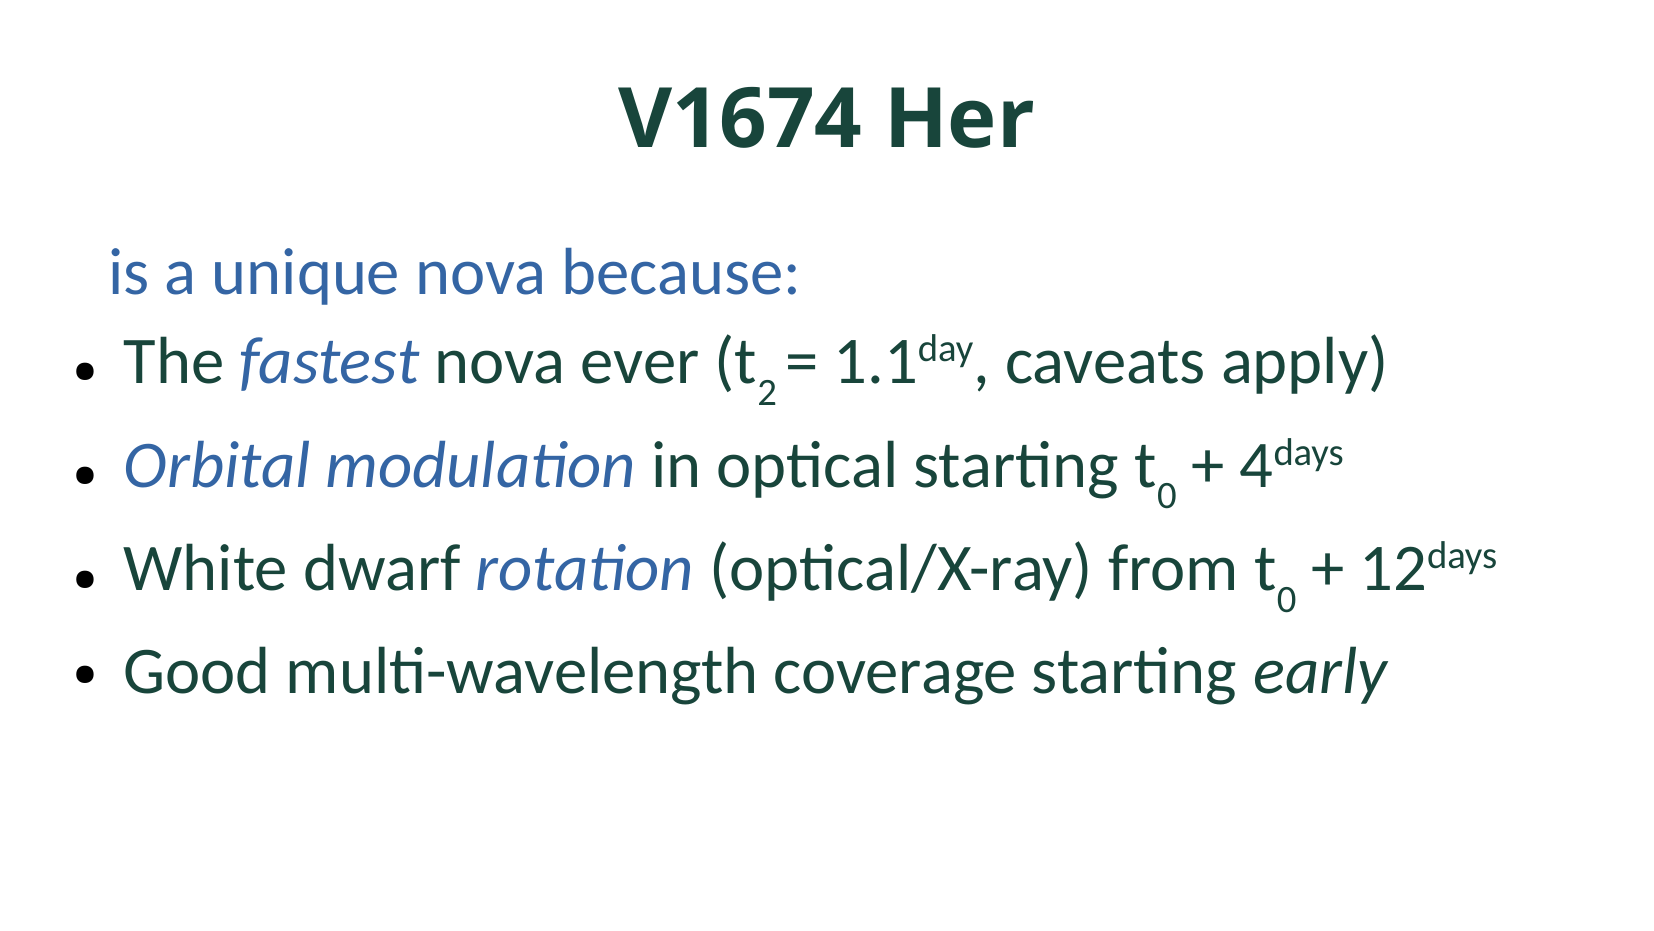

# V1674 Her
is a unique nova because:
 The fastest nova ever (t2 = 1.1day, caveats apply)
 Orbital modulation in optical starting t0 + 4days
 White dwarf rotation (optical/X-ray) from t0 + 12days
 Good multi-wavelength coverage starting early